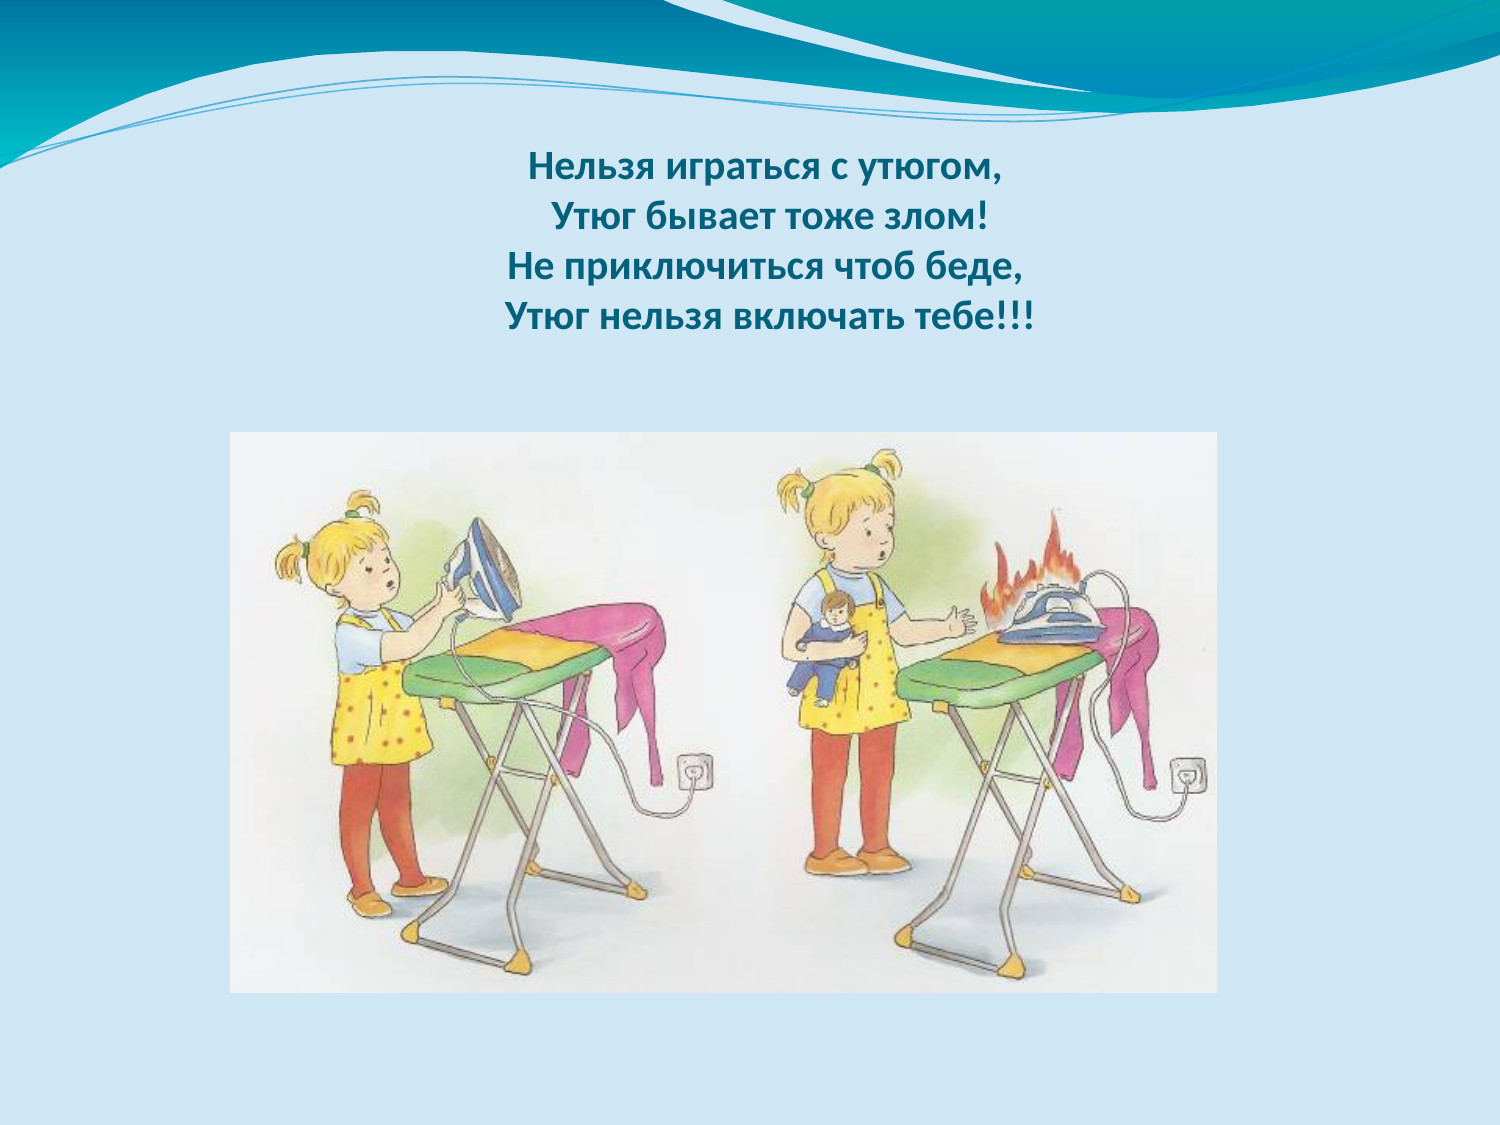

# Нельзя играться с утюгом, Утюг бывает тоже злом! Не приключиться чтоб беде, Утюг нельзя включать тебе!!!